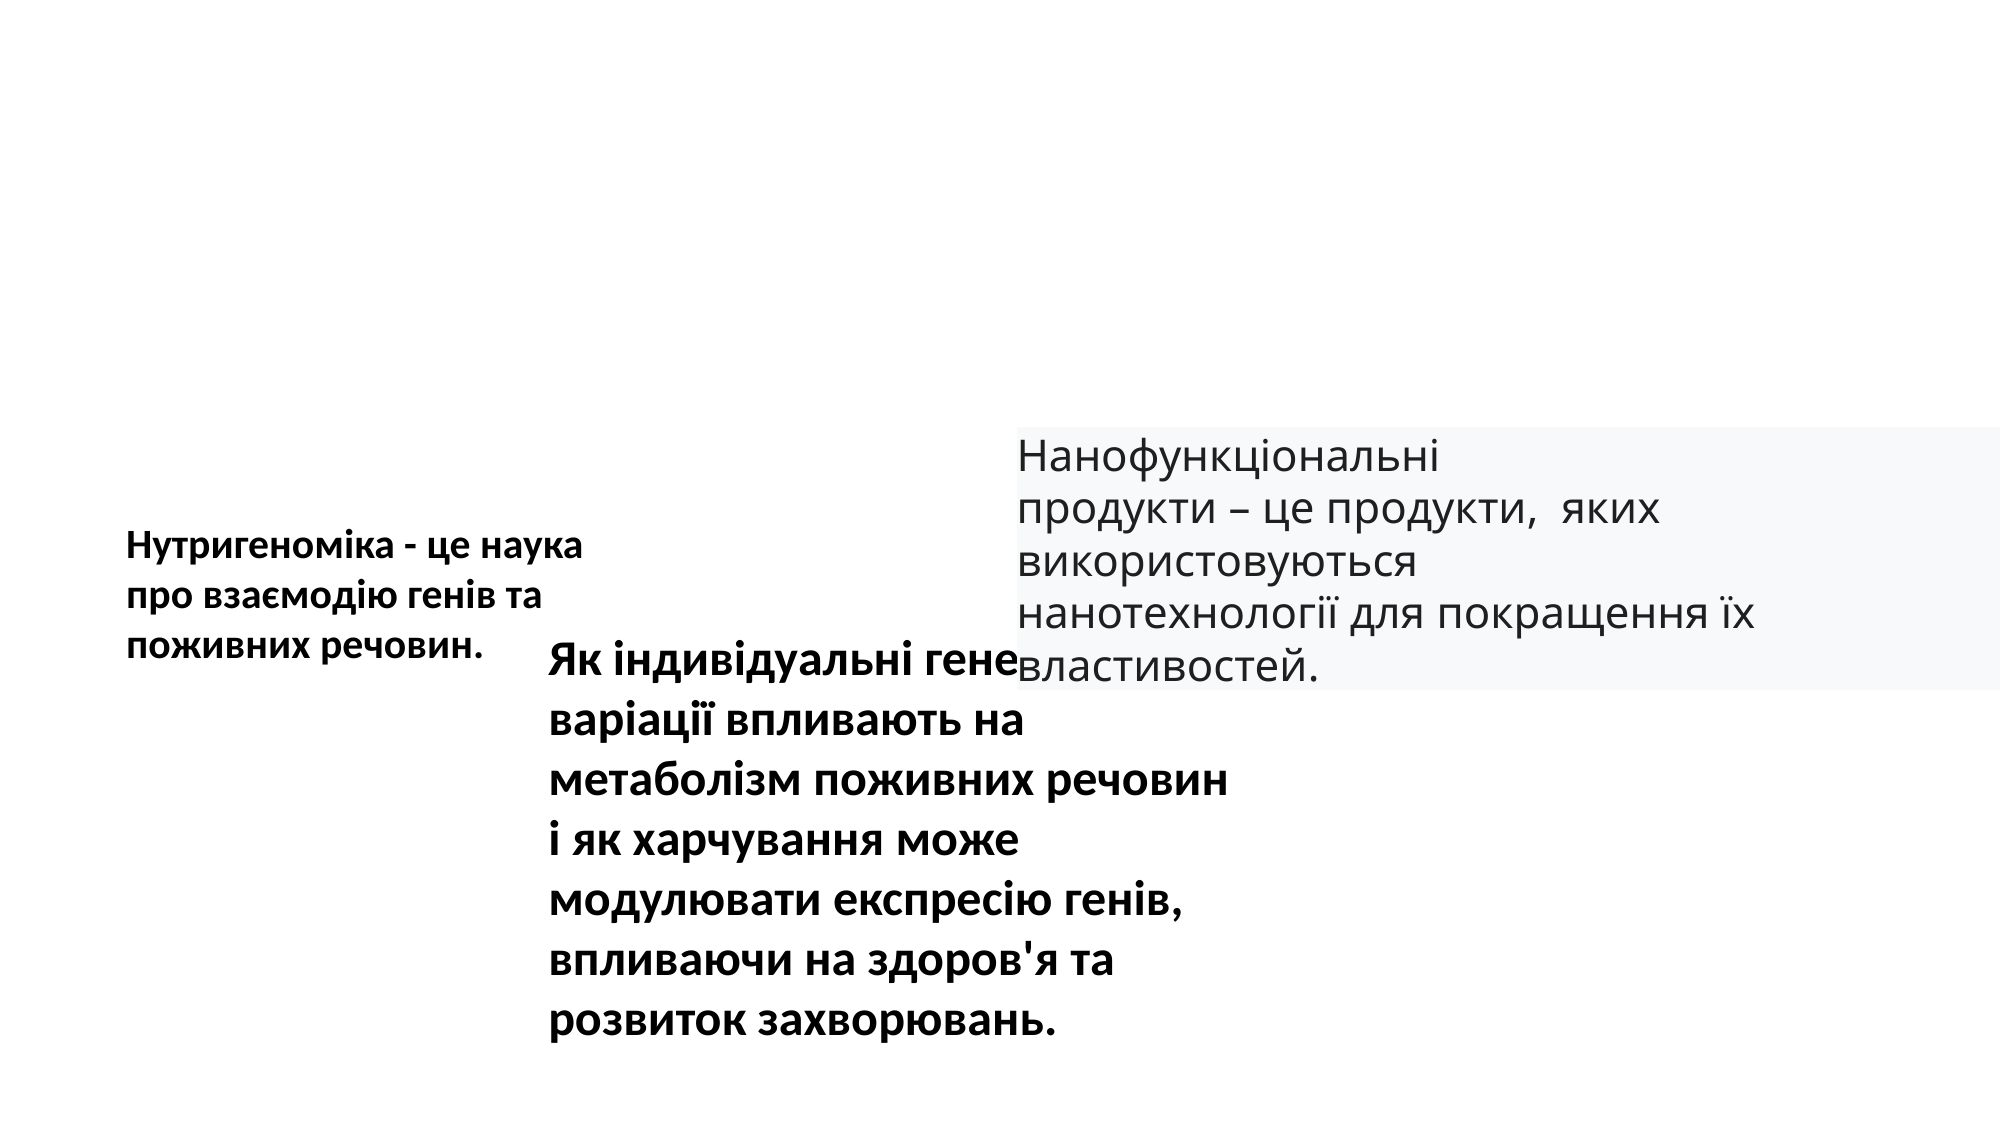

Нанофункціональні
продукти – це продукти, яких використовуються
нанотехнології для покращення їх властивостей.
Нутригеноміка - це наука про взаємодію генів та поживних речовин.
Як індивідуальні генетичні варіації впливають на метаболізм поживних речовин і як харчування може модулювати експресію генів, впливаючи на здоров'я та розвиток захворювань.